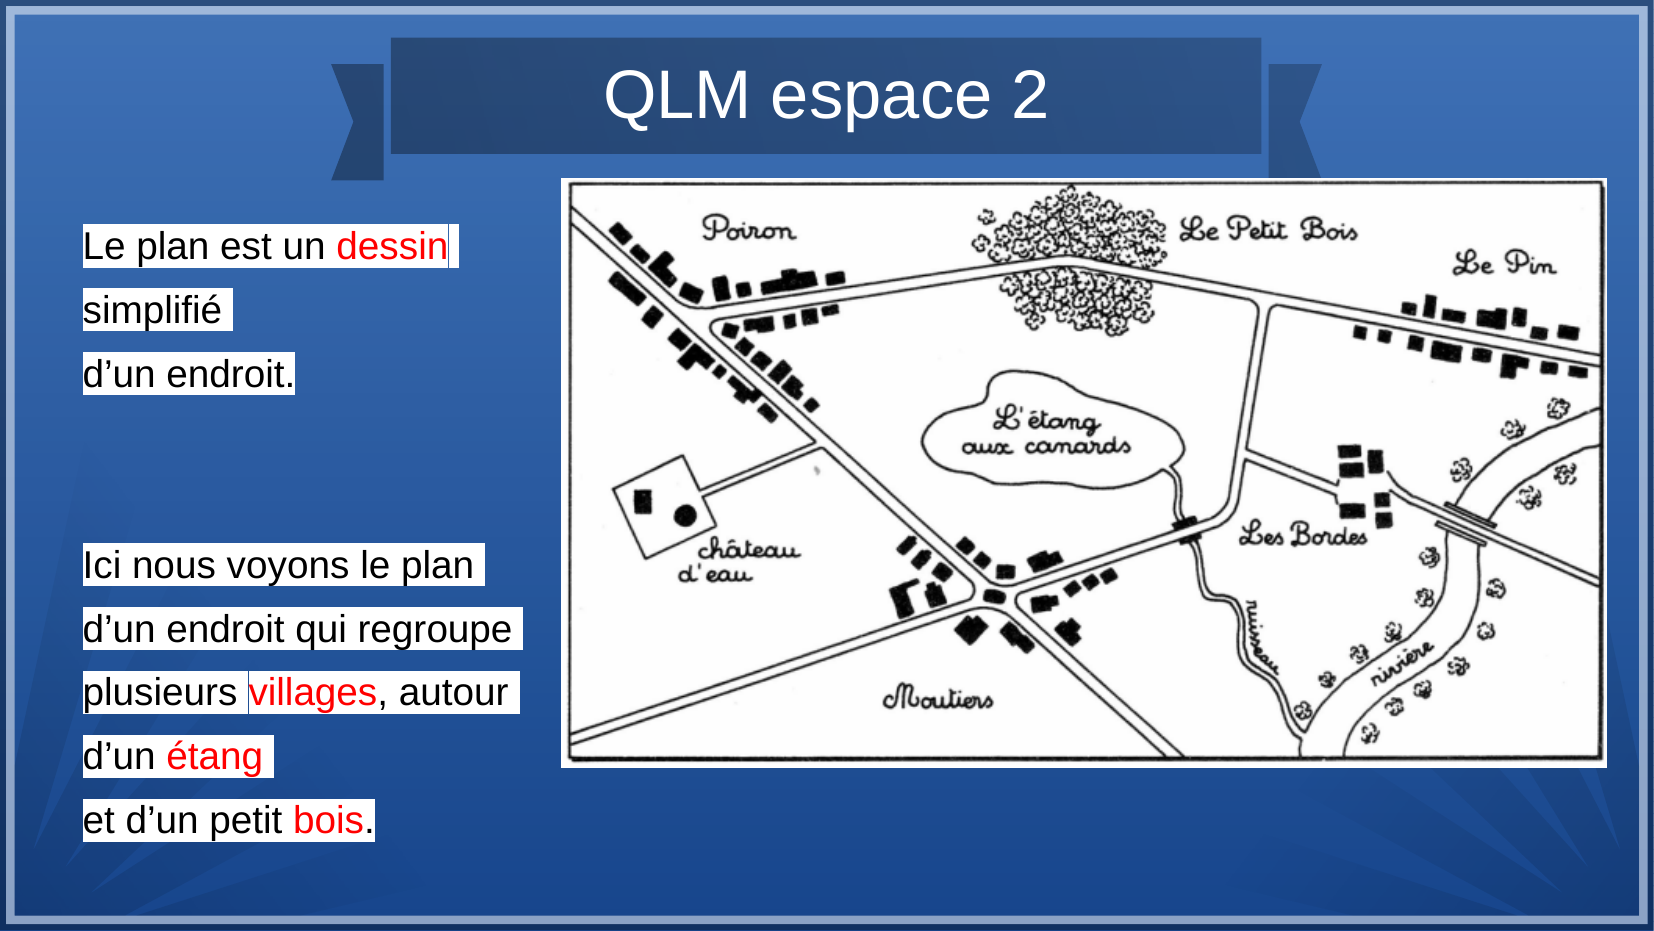

# QLM espace 2
Le plan est un dessin
simplifié
d’un endroit.
Ici nous voyons le plan
d’un endroit qui regroupe
plusieurs villages, autour
d’un étang
et d’un petit bois.